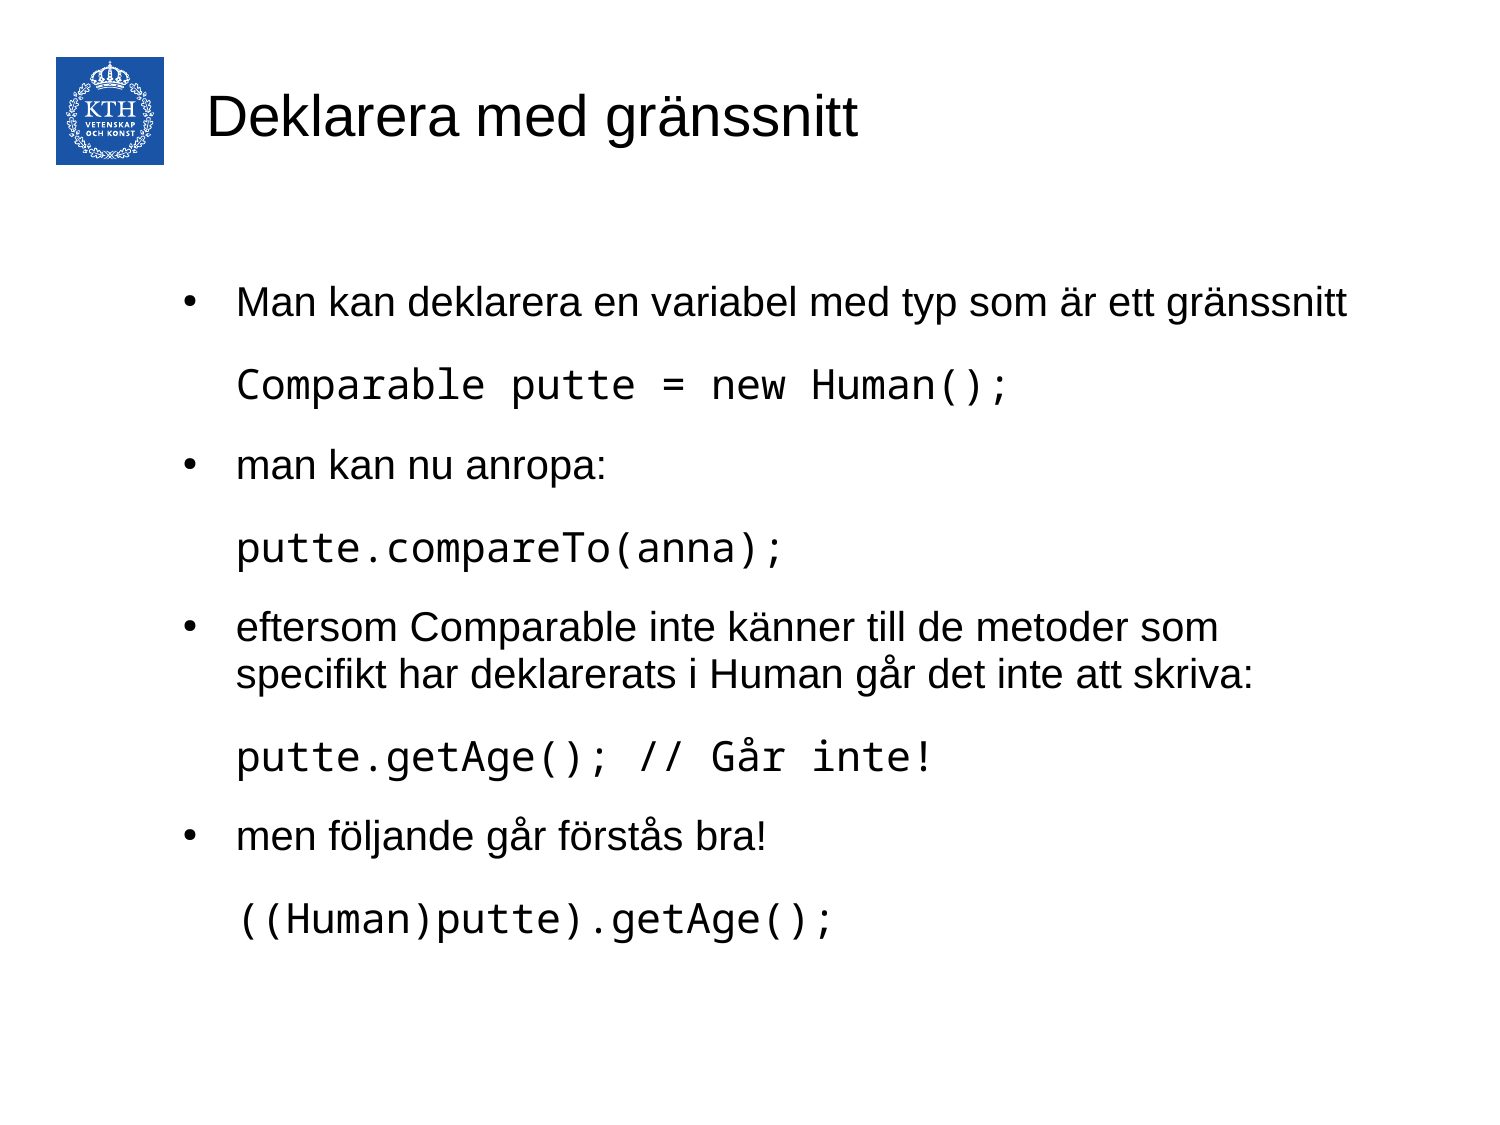

# Deklarera med gränssnitt
Man kan deklarera en variabel med typ som är ett gränssnitt
Comparable putte = new Human();
man kan nu anropa:
putte.compareTo(anna);
eftersom Comparable inte känner till de metoder som specifikt har deklarerats i Human går det inte att skriva:
putte.getAge(); // Går inte!
men följande går förstås bra!
((Human)putte).getAge();